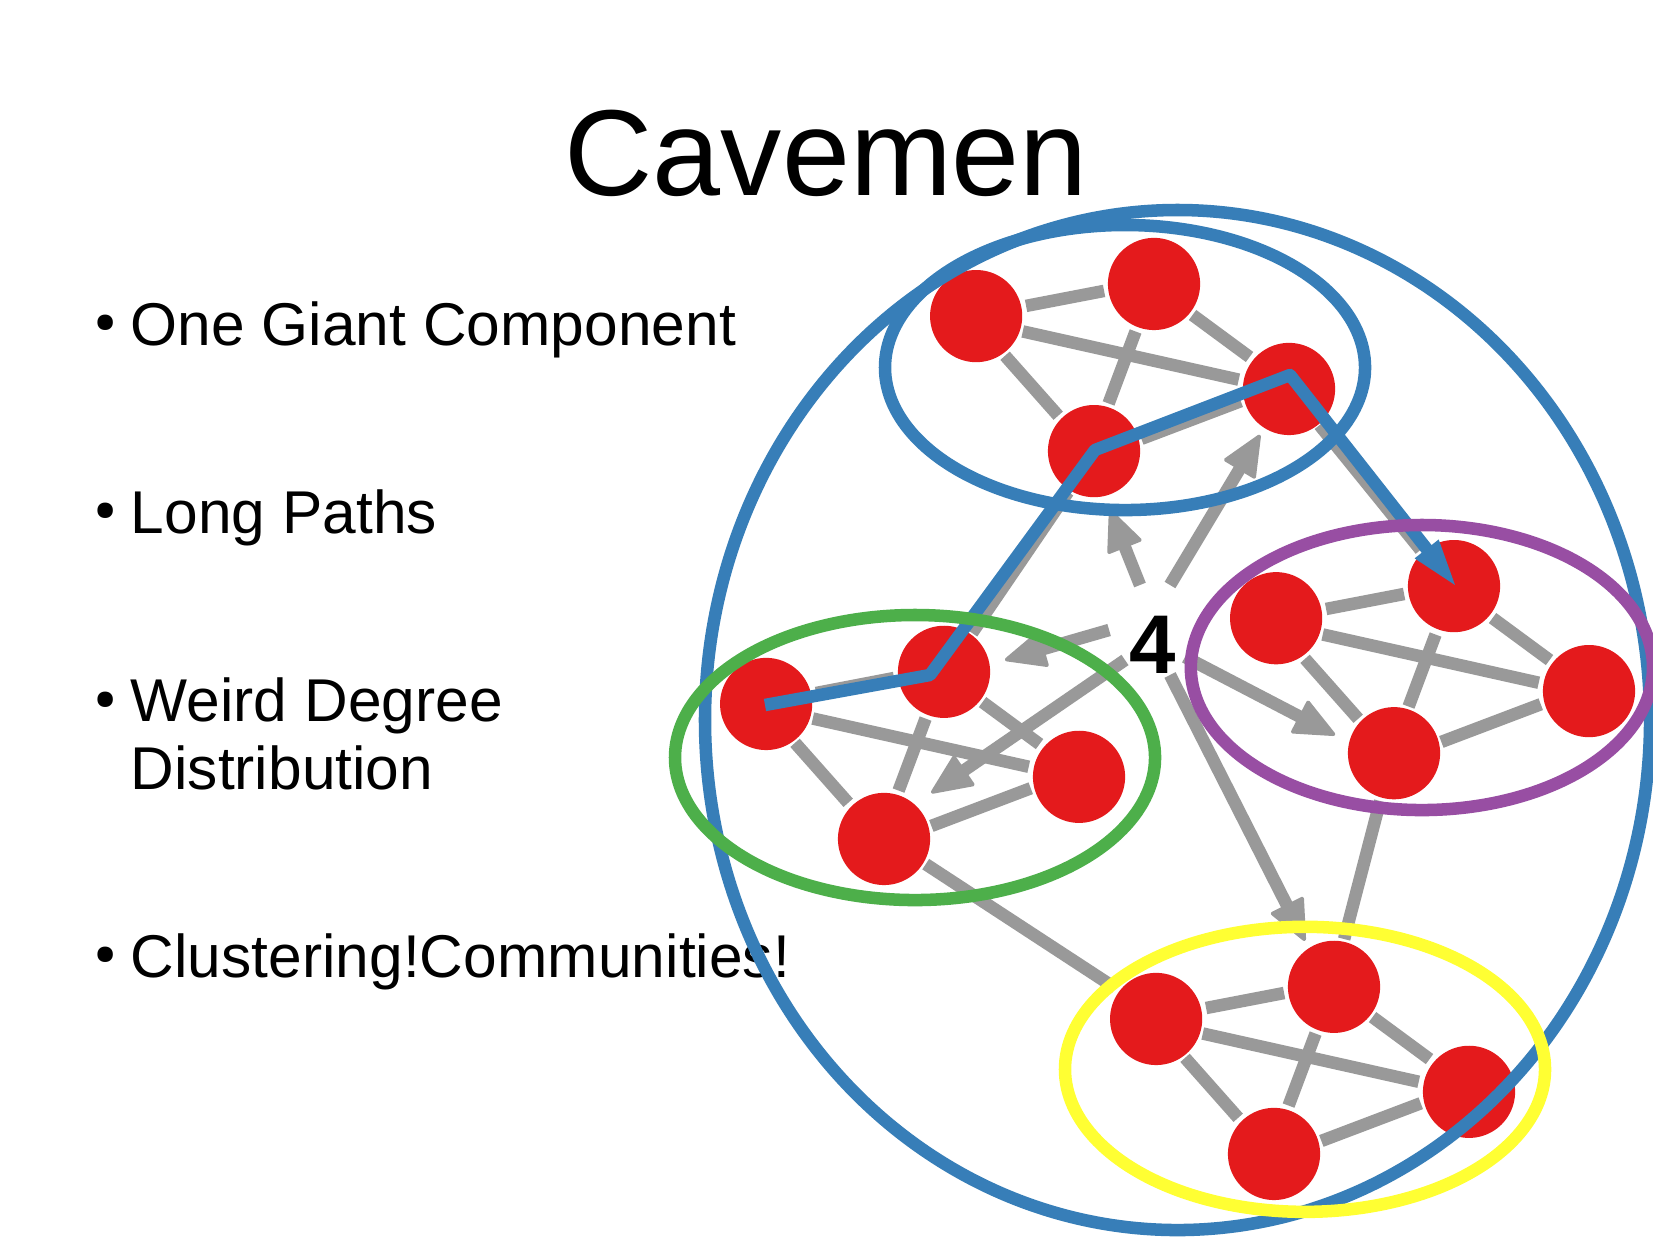

# Cavemen
One Giant Component
Long Paths
Weird Degree Distribution
Clustering!Communities!
4